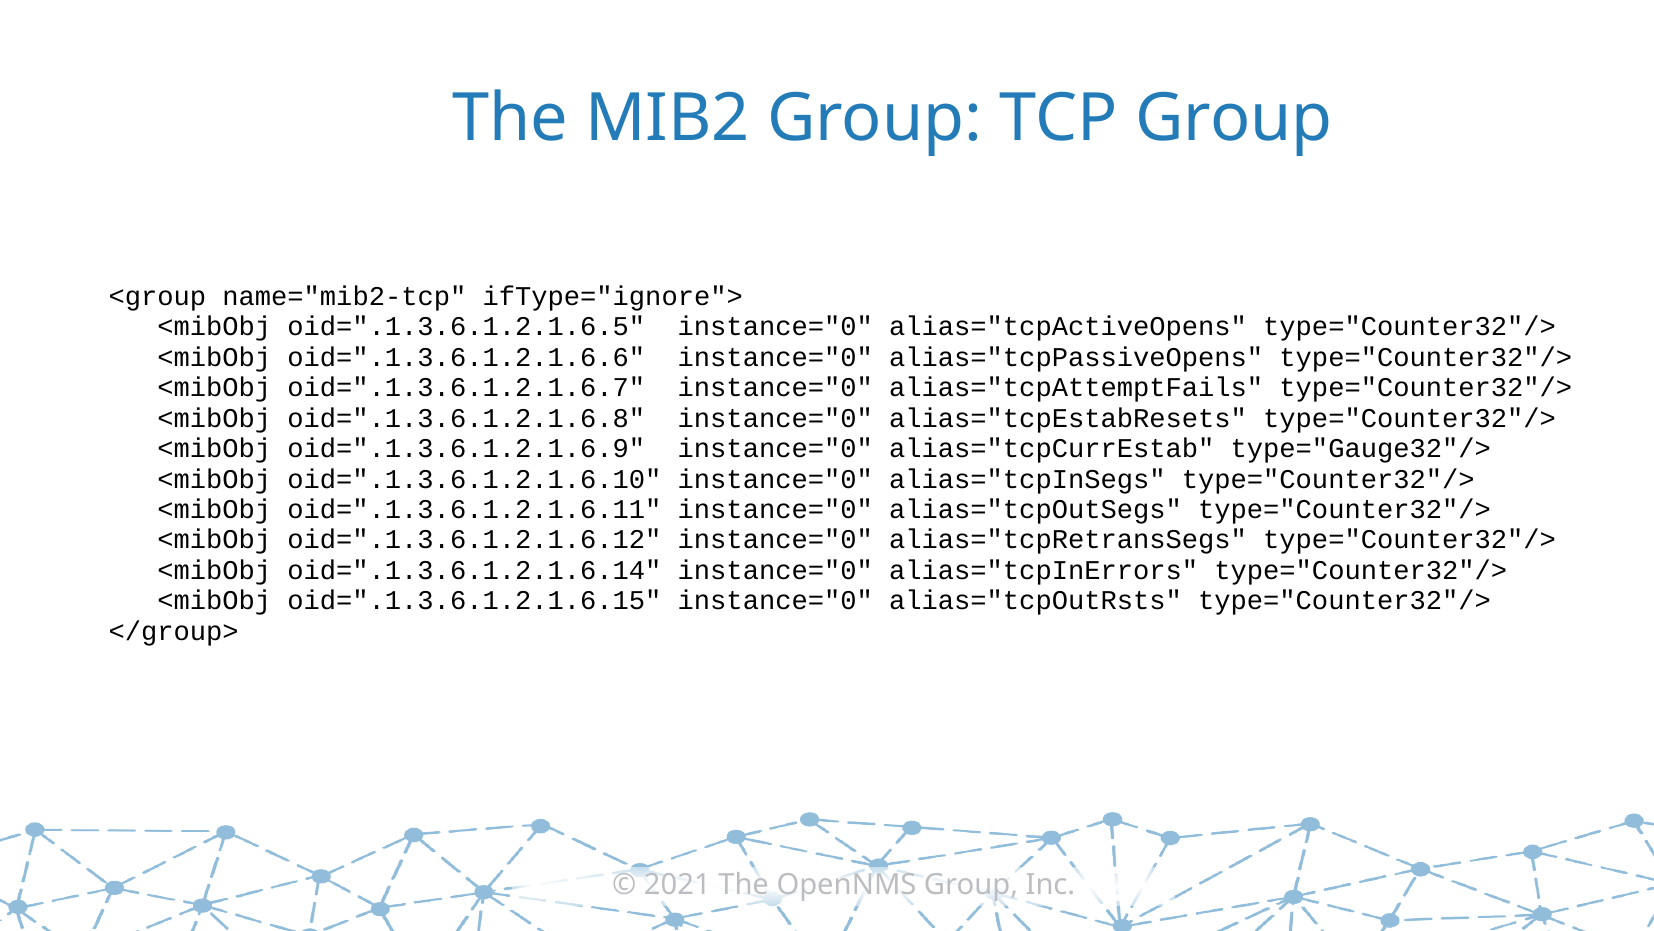

# The MIB2 Group: TCP Group
 <group name="mib2-tcp" ifType="ignore">
 <mibObj oid=".1.3.6.1.2.1.6.5" instance="0" alias="tcpActiveOpens" type="Counter32"/>
 <mibObj oid=".1.3.6.1.2.1.6.6" instance="0" alias="tcpPassiveOpens" type="Counter32"/>
 <mibObj oid=".1.3.6.1.2.1.6.7" instance="0" alias="tcpAttemptFails" type="Counter32"/>
 <mibObj oid=".1.3.6.1.2.1.6.8" instance="0" alias="tcpEstabResets" type="Counter32"/>
 <mibObj oid=".1.3.6.1.2.1.6.9" instance="0" alias="tcpCurrEstab" type="Gauge32"/>
 <mibObj oid=".1.3.6.1.2.1.6.10" instance="0" alias="tcpInSegs" type="Counter32"/>
 <mibObj oid=".1.3.6.1.2.1.6.11" instance="0" alias="tcpOutSegs" type="Counter32"/>
 <mibObj oid=".1.3.6.1.2.1.6.12" instance="0" alias="tcpRetransSegs" type="Counter32"/>
 <mibObj oid=".1.3.6.1.2.1.6.14" instance="0" alias="tcpInErrors" type="Counter32"/>
 <mibObj oid=".1.3.6.1.2.1.6.15" instance="0" alias="tcpOutRsts" type="Counter32"/>
 </group>